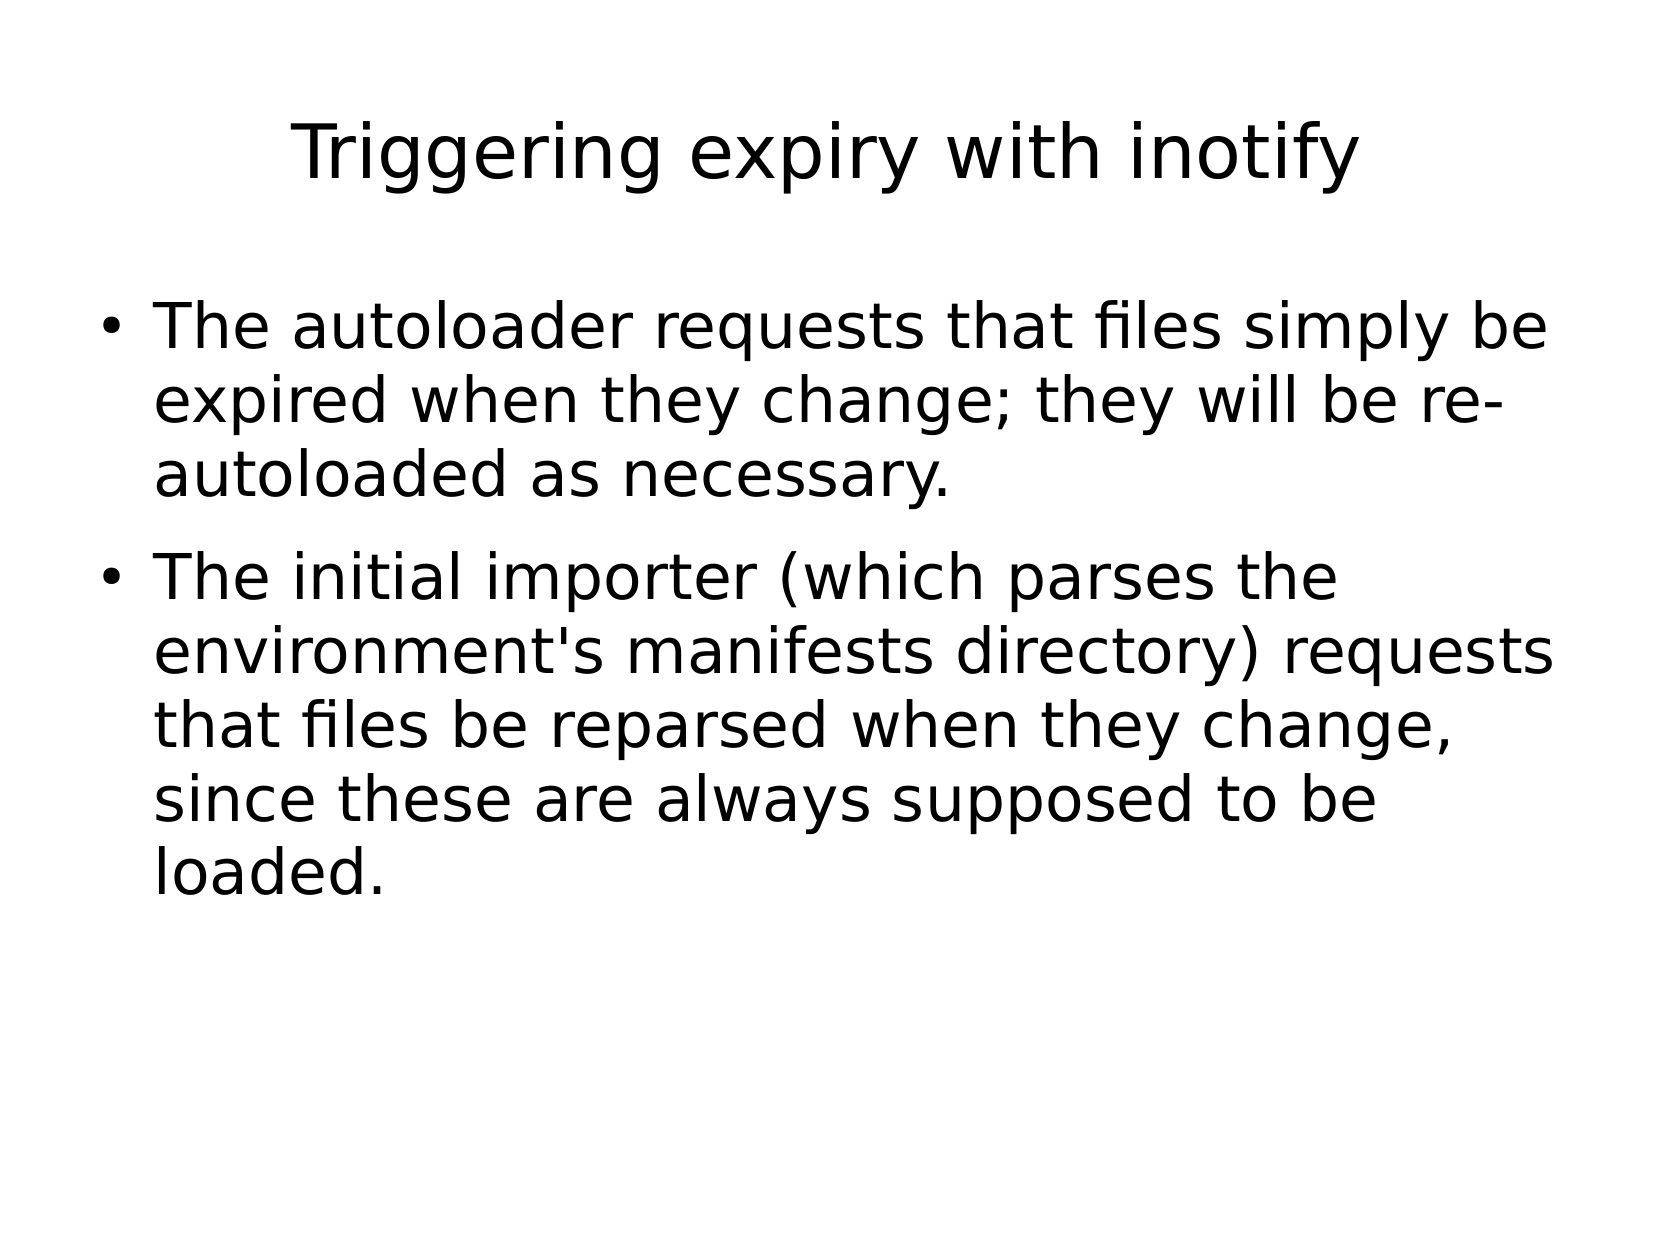

# Triggering expiry with inotify
The autoloader requests that files simply be expired when they change; they will be re-autoloaded as necessary.
The initial importer (which parses the environment's manifests directory) requests that files be reparsed when they change, since these are always supposed to be loaded.